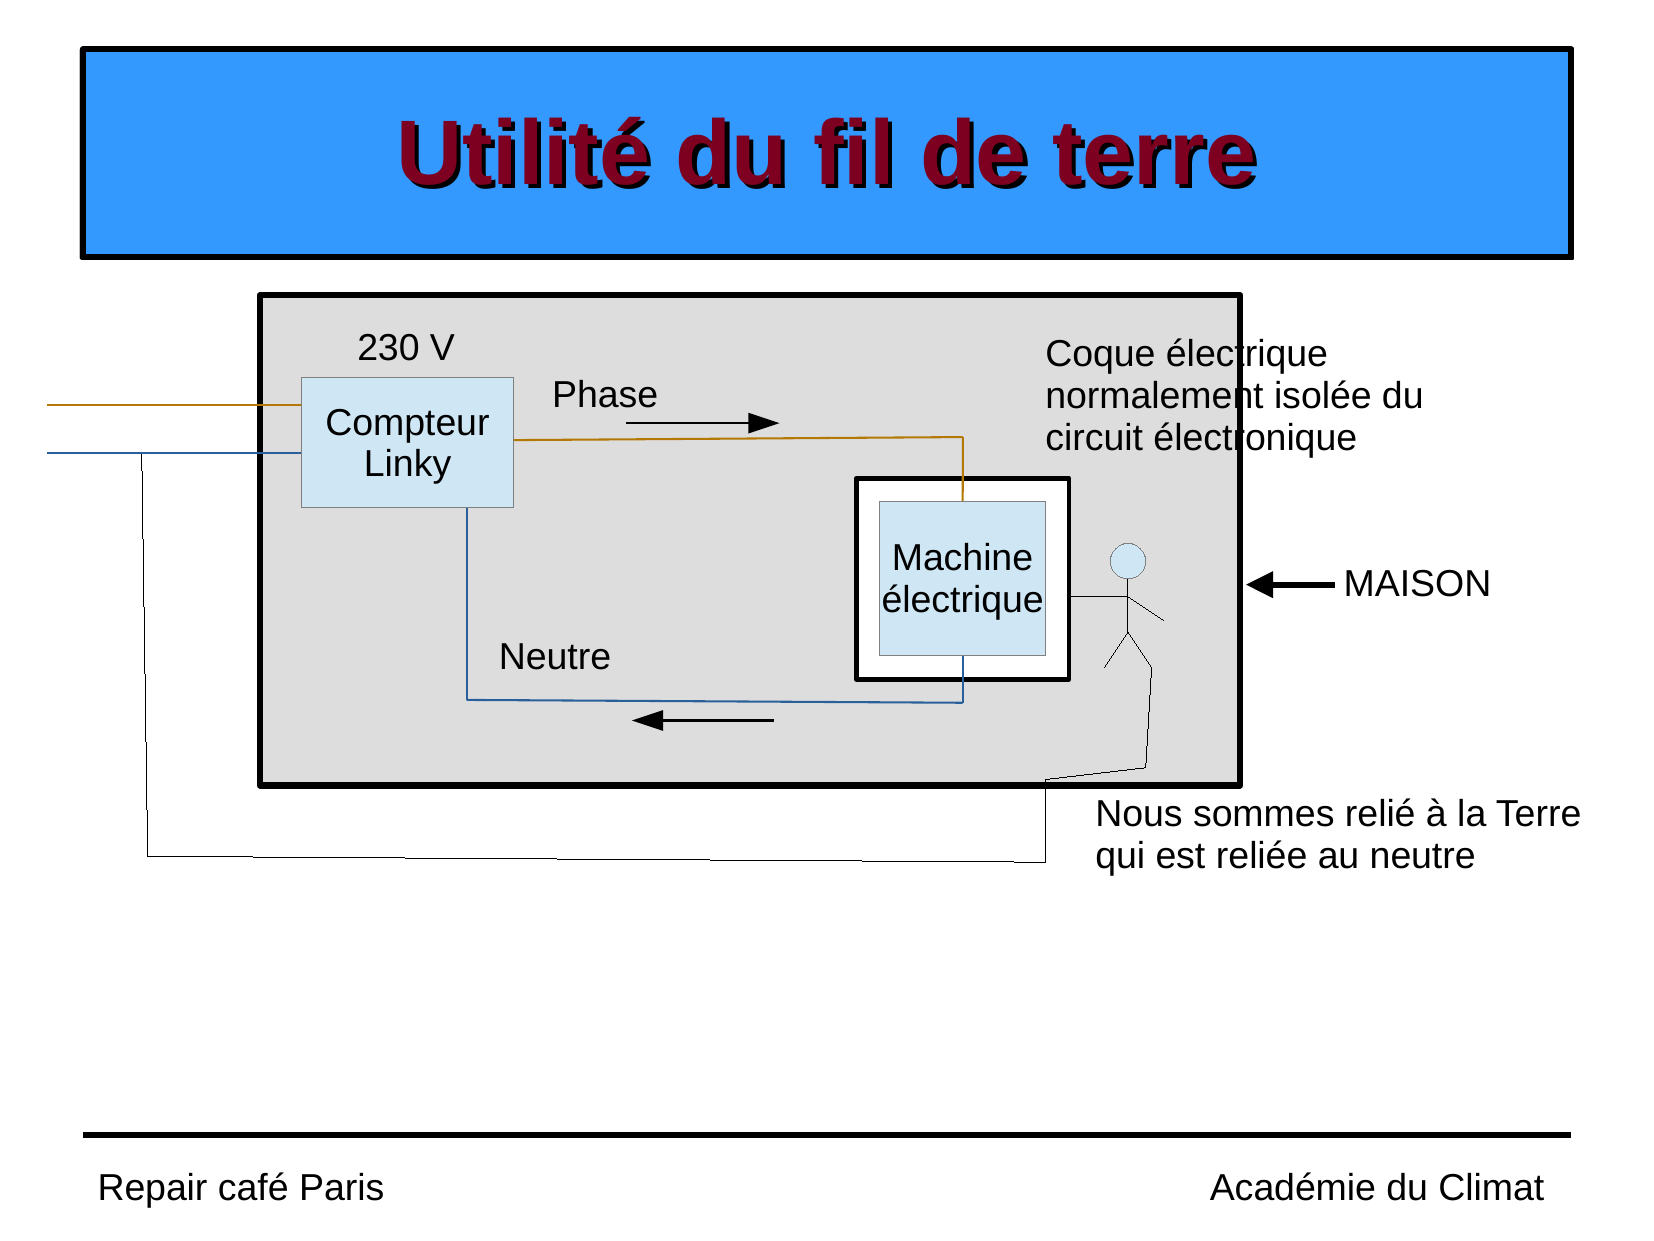

# Utilité du fil de terre
230 V
Coque électrique normalement isolée du circuit électronique
Phase
Compteur
Linky
Machine
électrique
MAISON
Neutre
Nous sommes relié à la Terre
qui est reliée au neutre
Repair café Paris	Académie du Climat